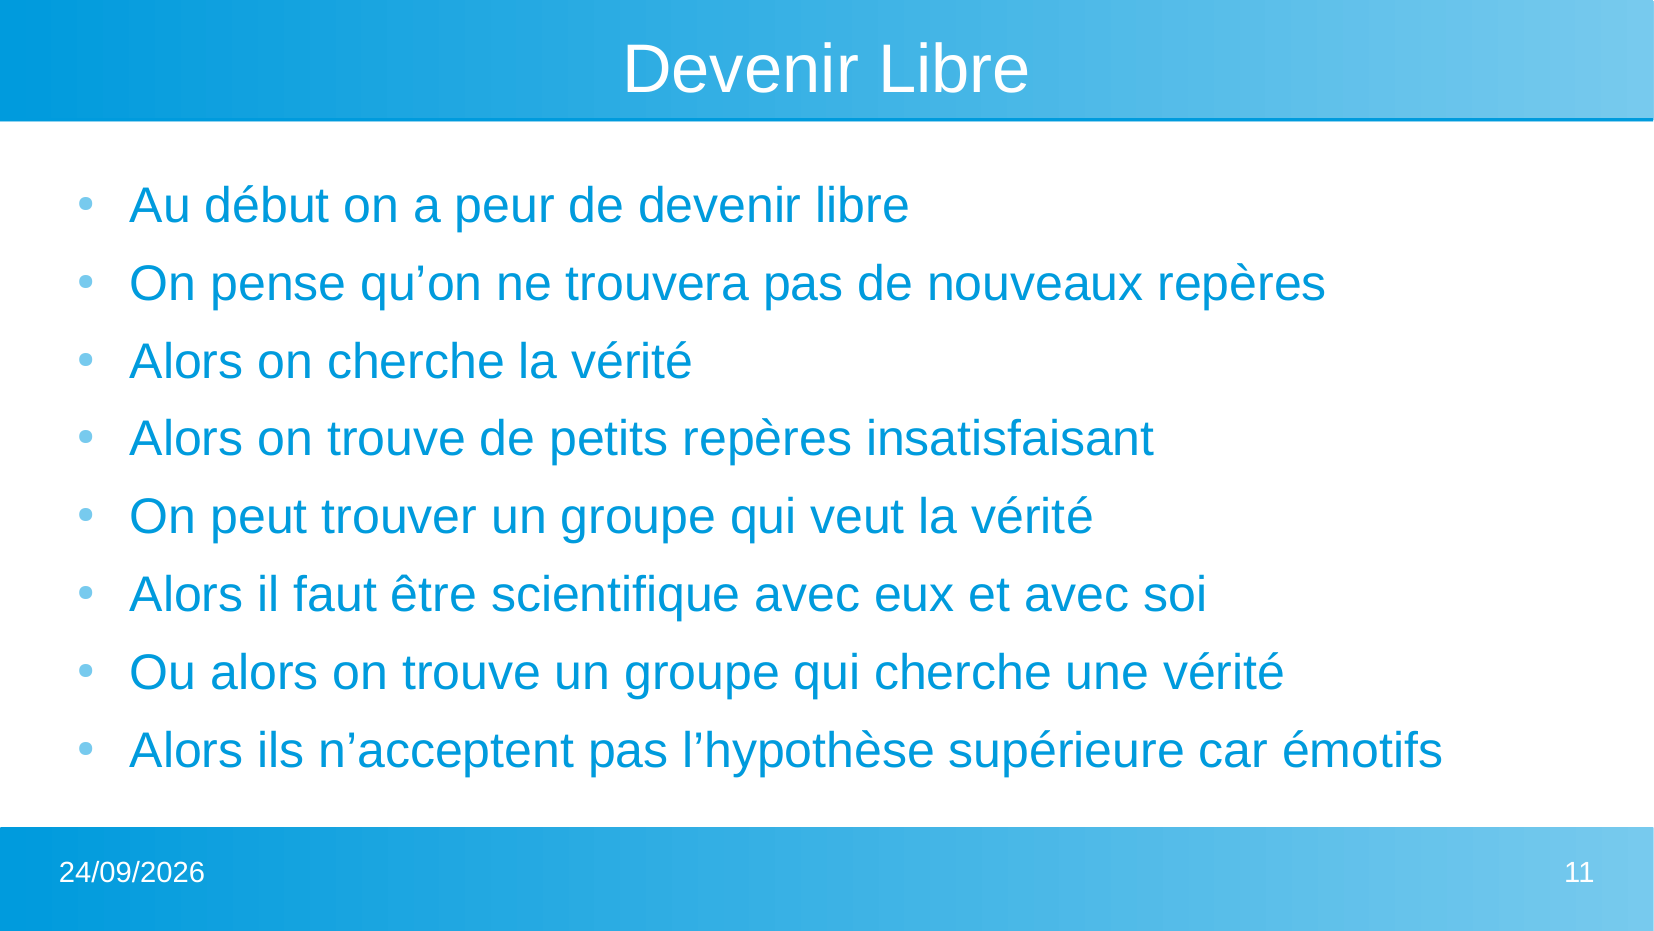

# Devenir Libre
Au début on a peur de devenir libre
On pense qu’on ne trouvera pas de nouveaux repères
Alors on cherche la vérité
Alors on trouve de petits repères insatisfaisant
On peut trouver un groupe qui veut la vérité
Alors il faut être scientifique avec eux et avec soi
Ou alors on trouve un groupe qui cherche une vérité
Alors ils n’acceptent pas l’hypothèse supérieure car émotifs
11